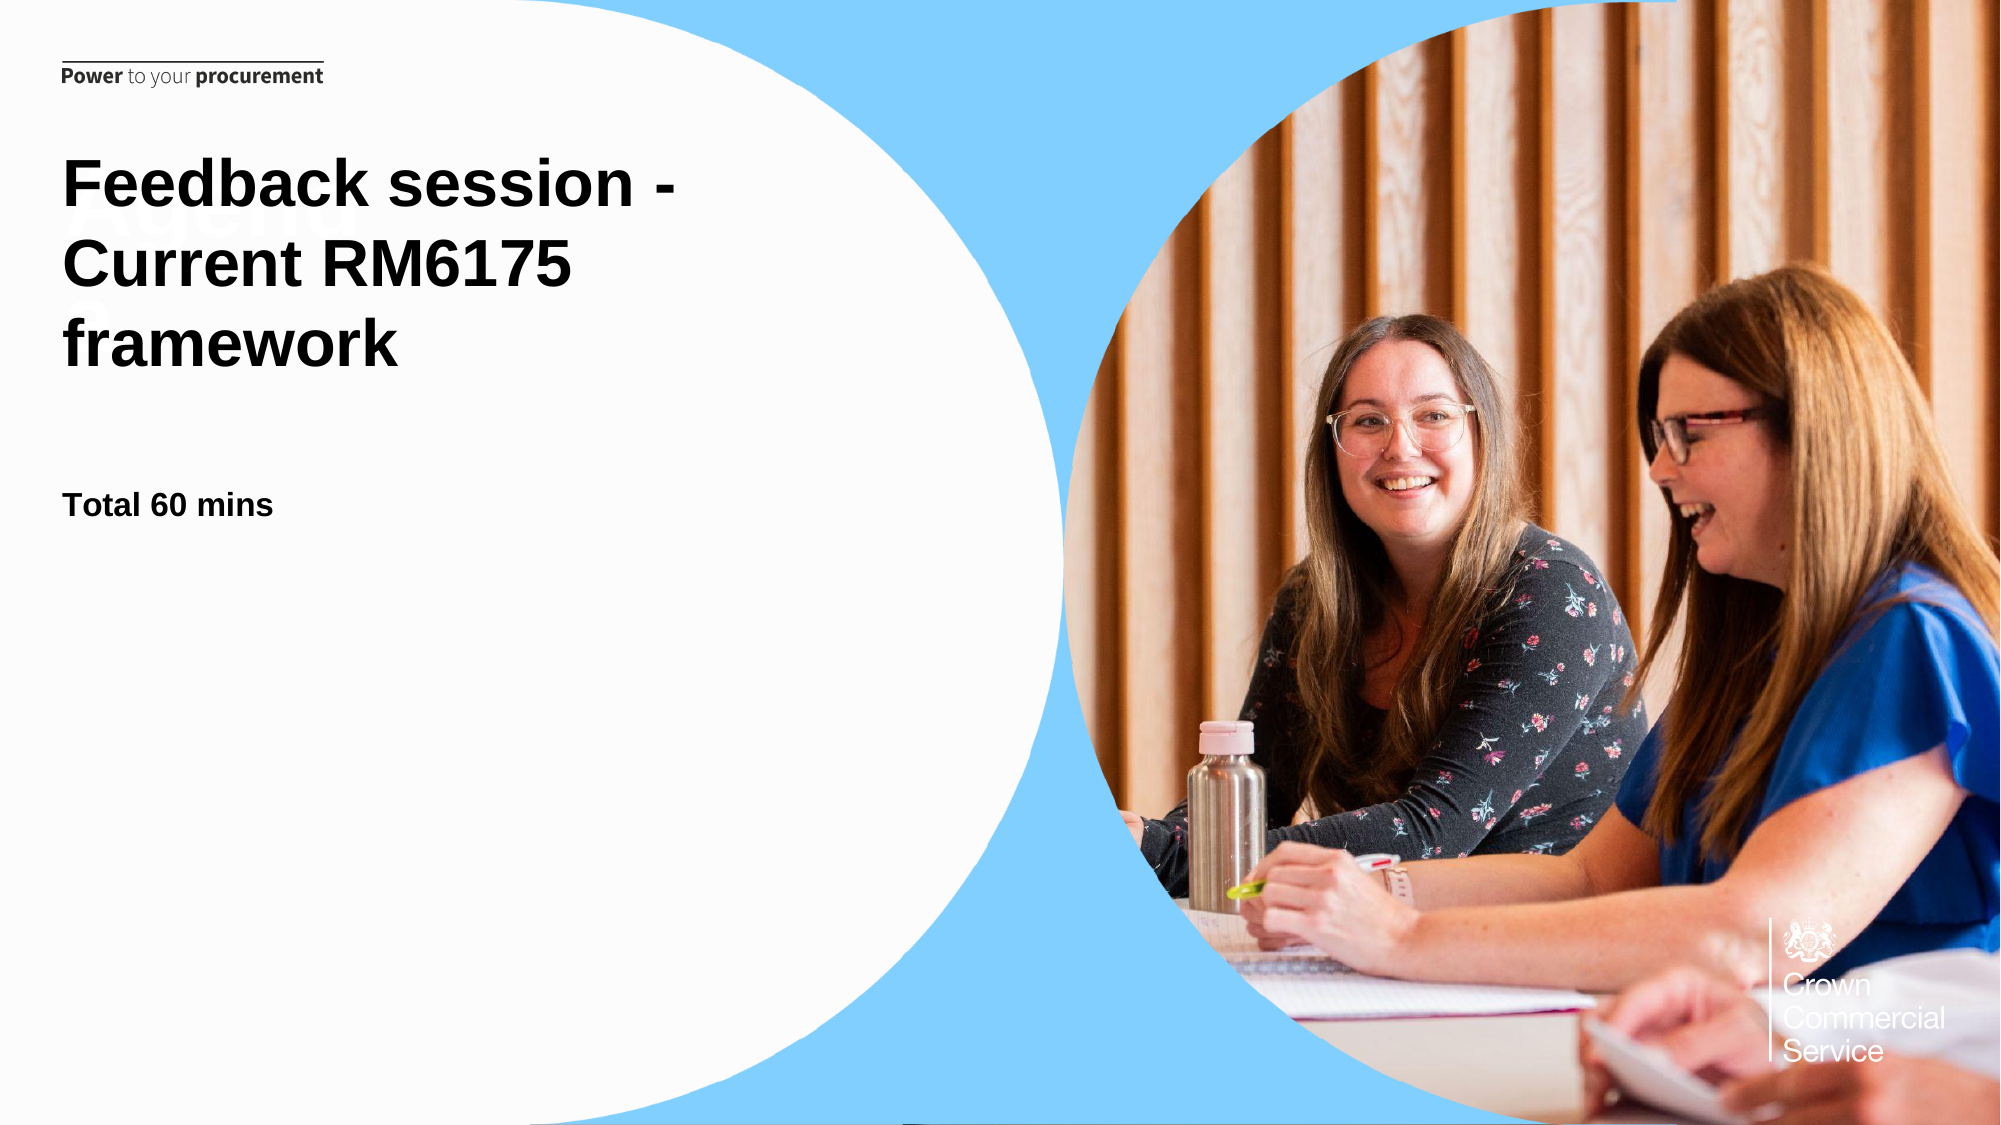

# Agenda
Feedback session - Current RM6175 framework
Total 60 mins